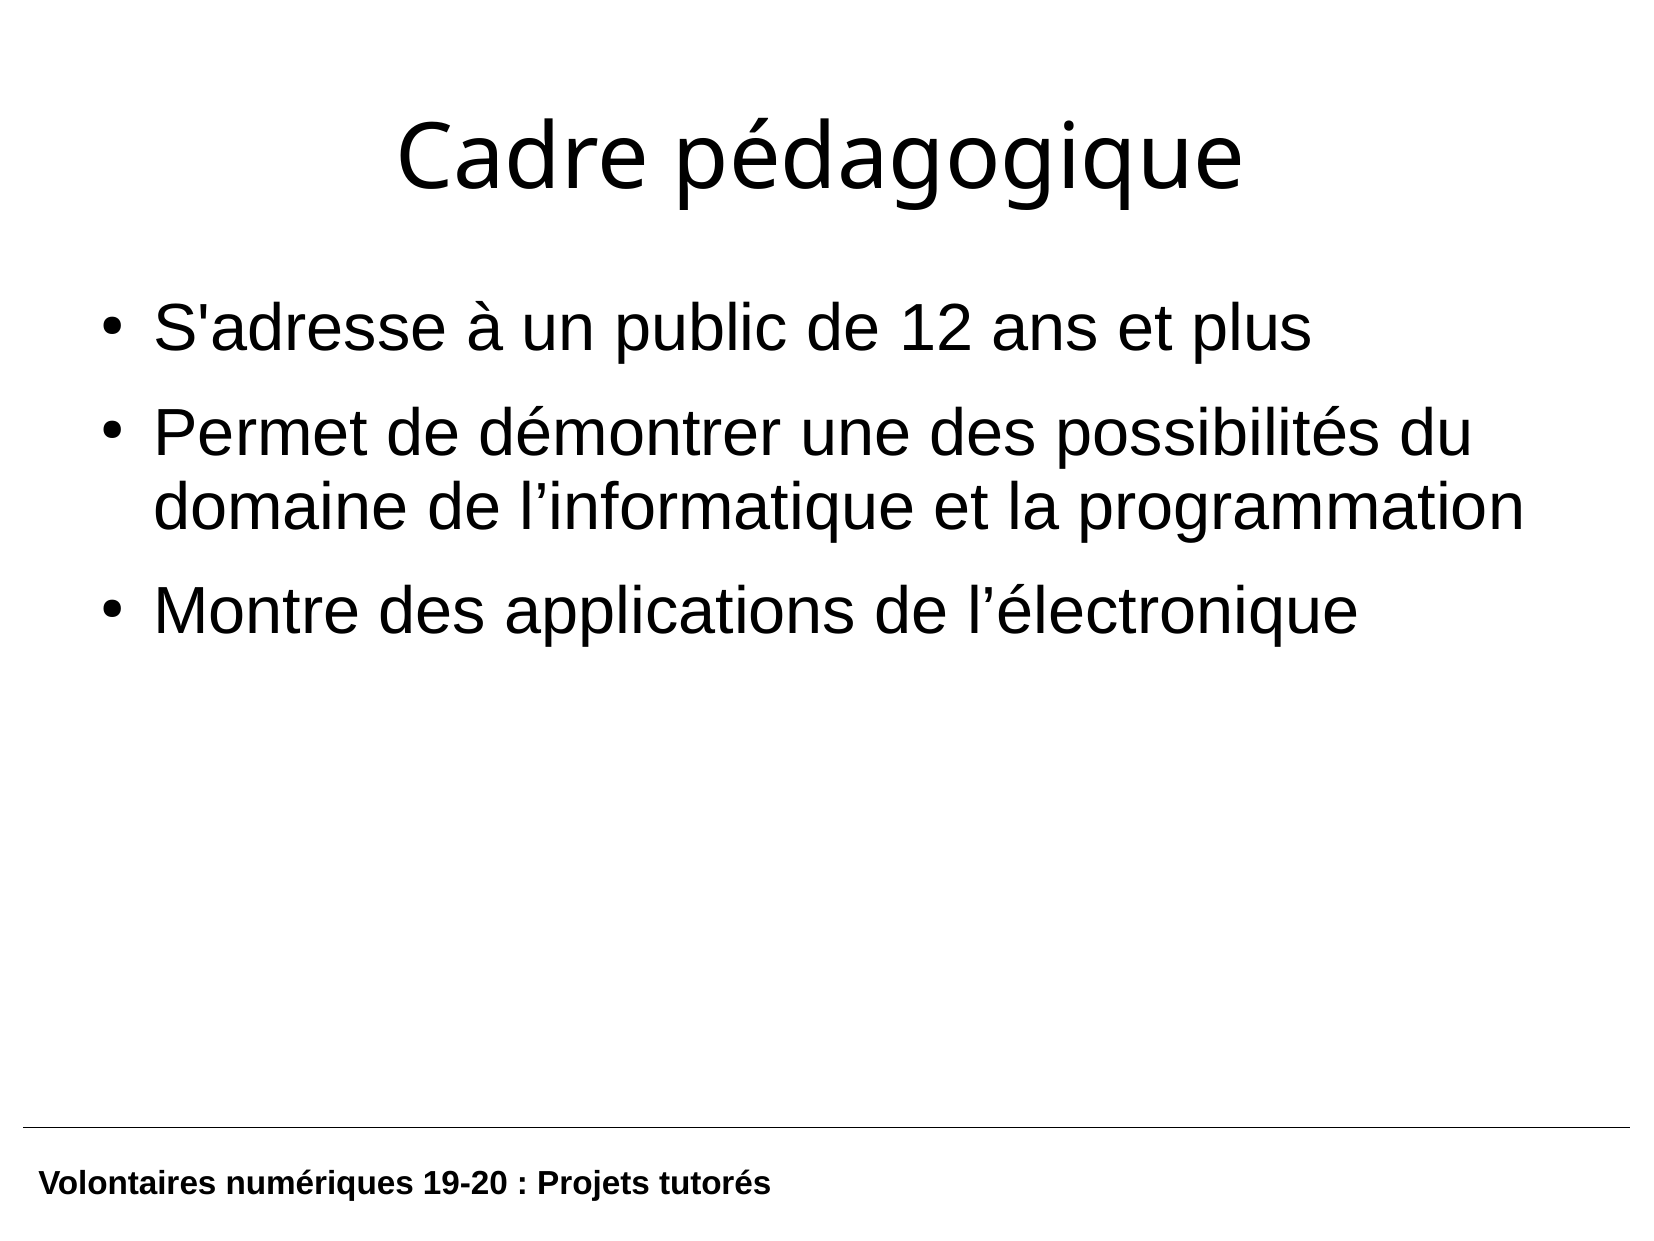

# Cadre pédagogique
S'adresse à un public de 12 ans et plus
Permet de démontrer une des possibilités du domaine de l’informatique et la programmation
Montre des applications de l’électronique
Volontaires numériques 19-20 : Projets tutorés